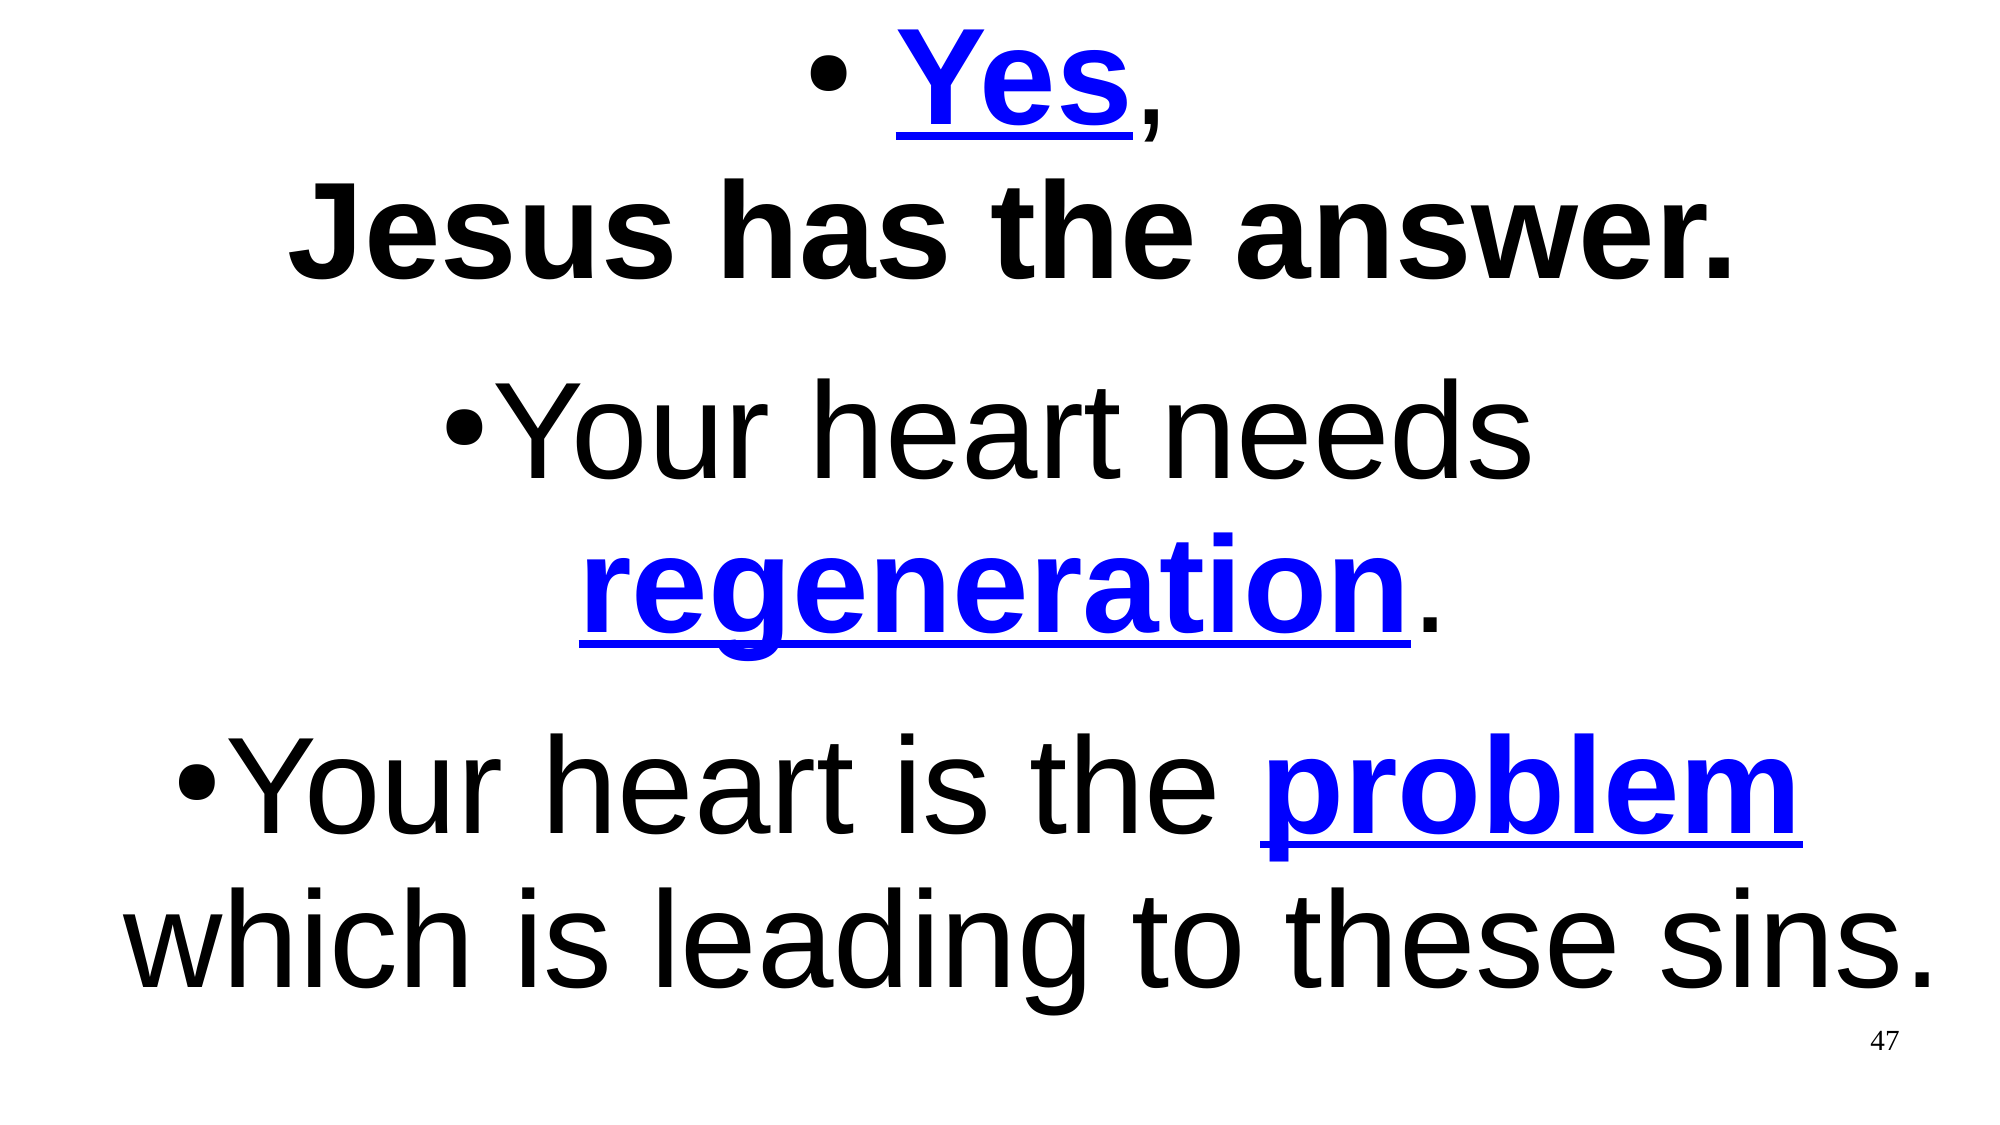

# Yes, Jesus has the answer.
Your heart needs
regeneration.
Your heart is the problem
which is leading to these sins.
47